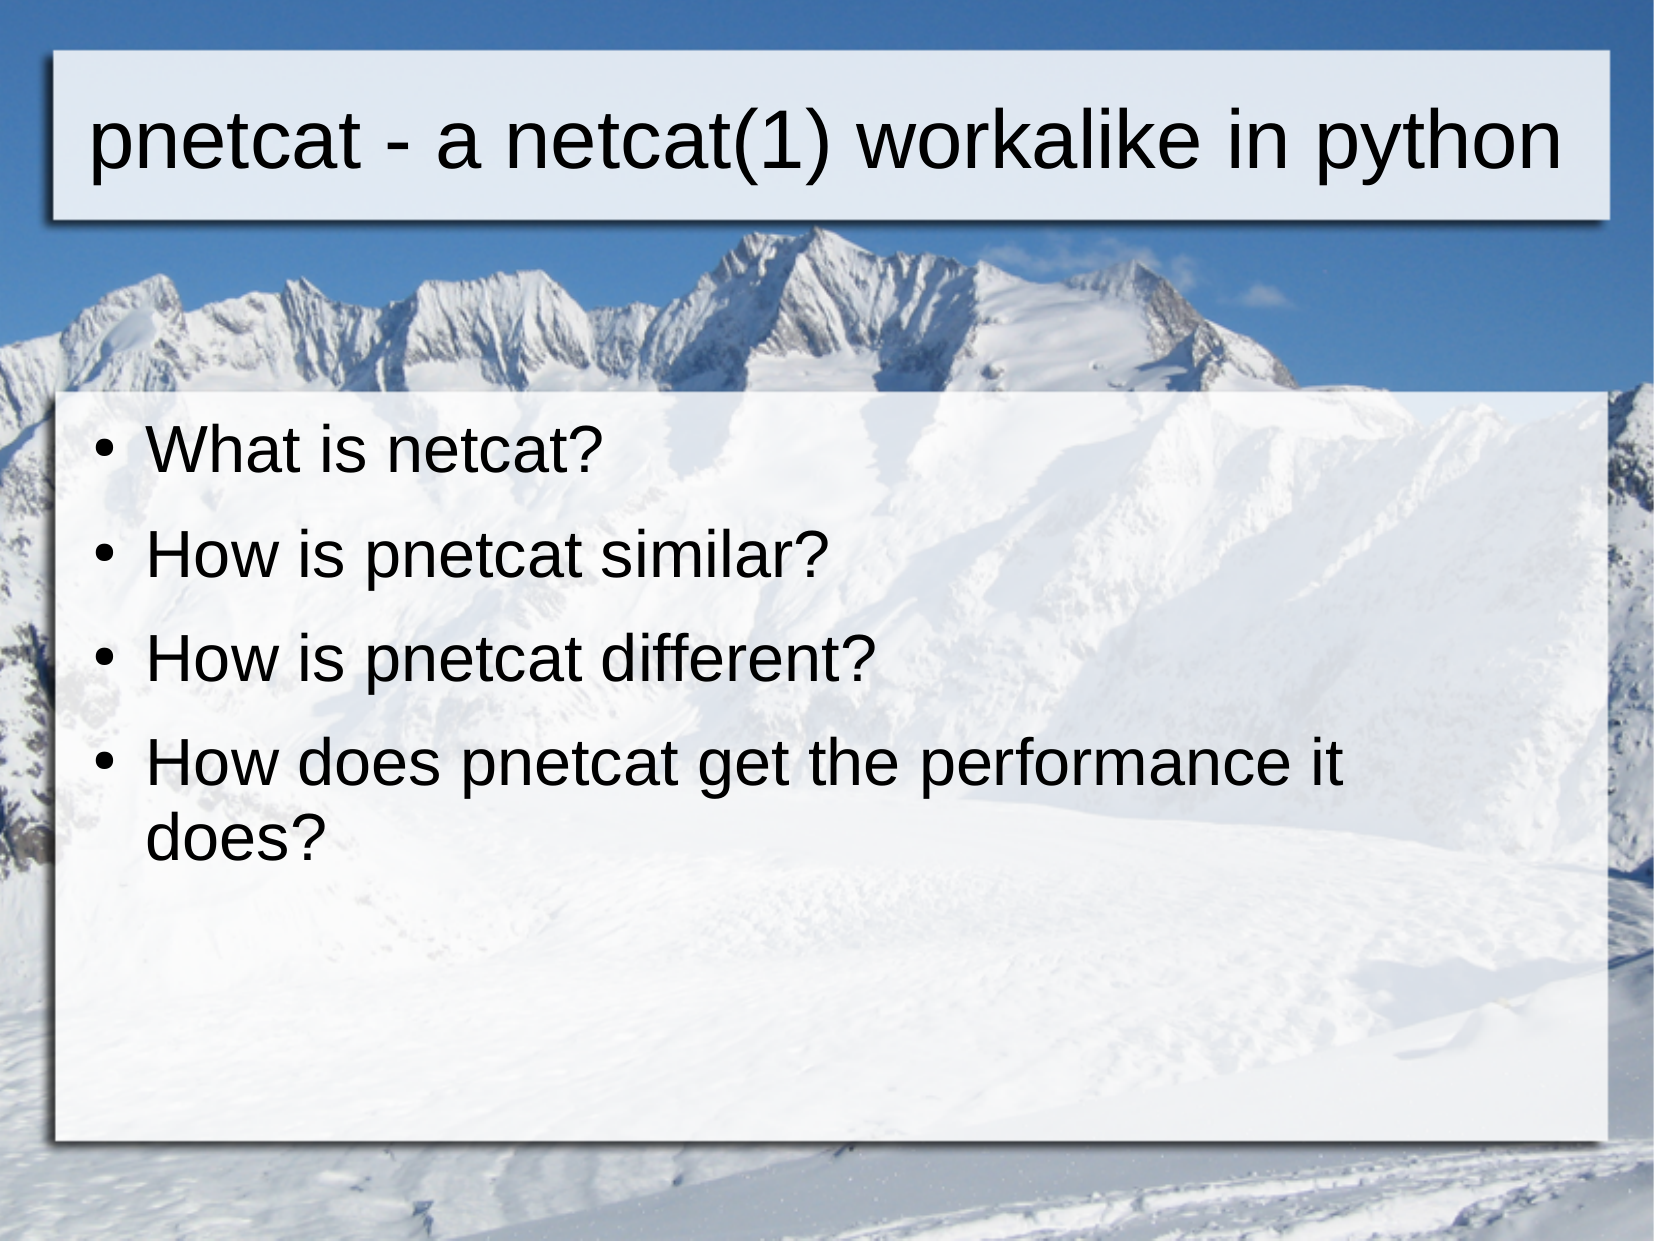

# pnetcat - a netcat(1) workalike in python
What is netcat?
How is pnetcat similar?
How is pnetcat different?
How does pnetcat get the performance it does?